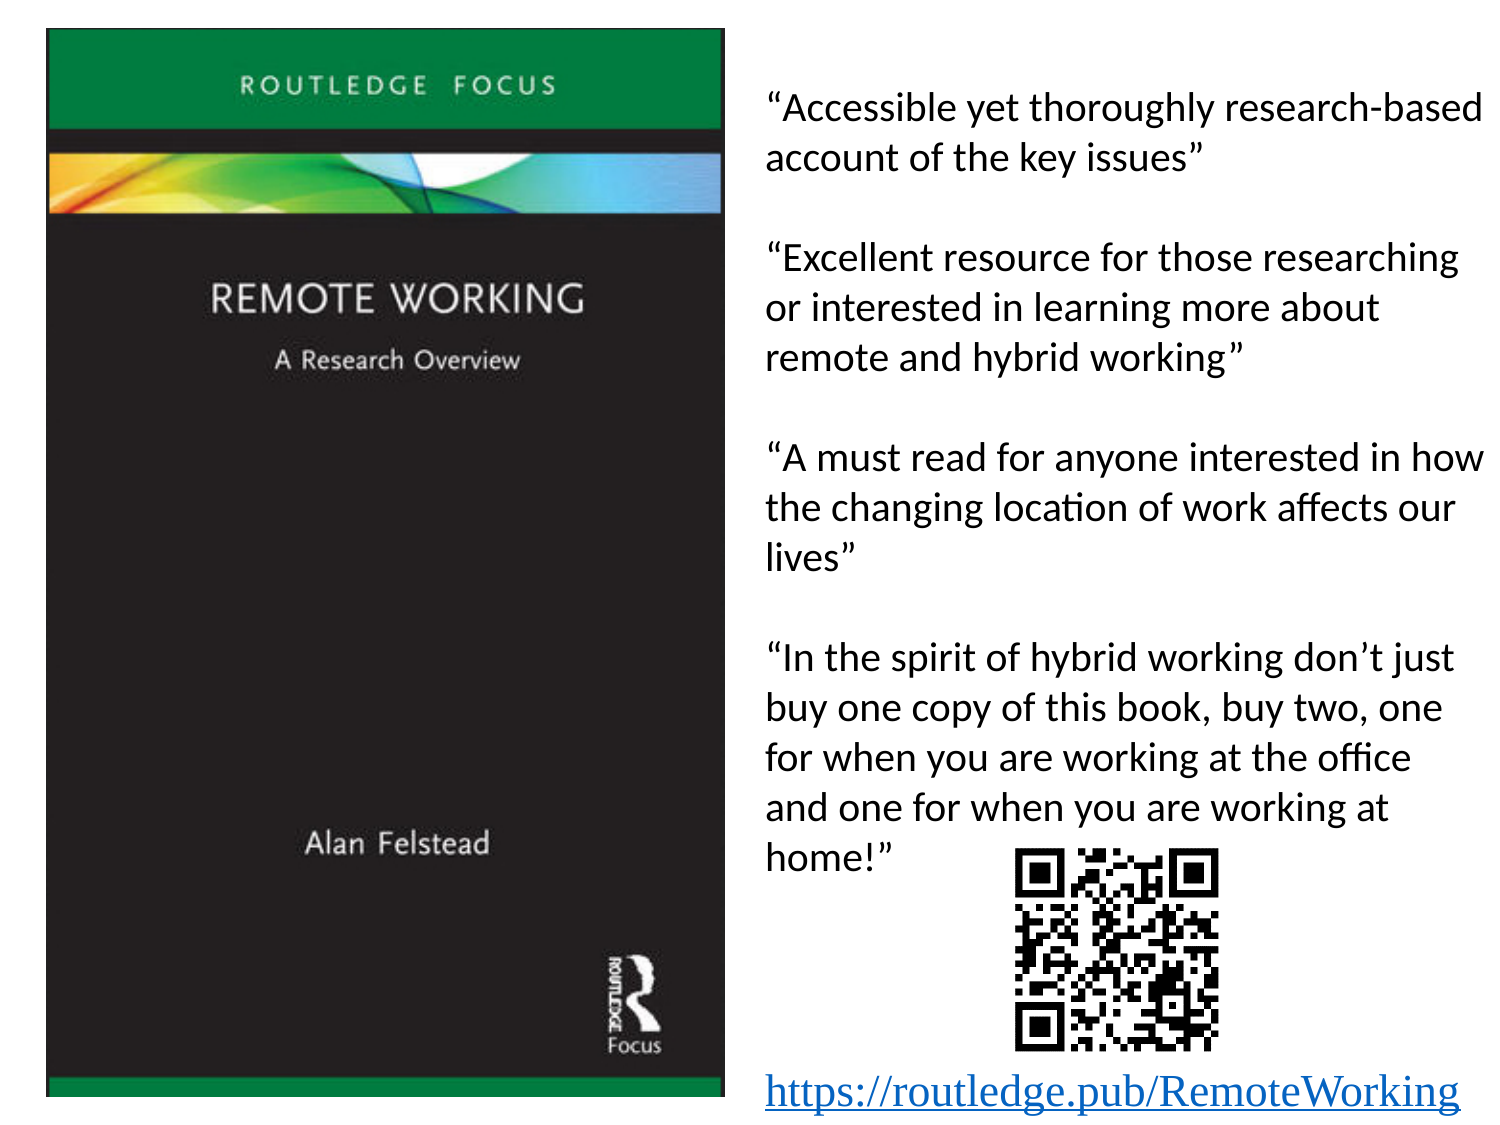

“Accessible yet thoroughly research-based account of the key issues”
“Excellent resource for those researching or interested in learning more about remote and hybrid working”
“A must read for anyone interested in how the changing location of work affects our lives”
“In the spirit of hybrid working don’t just buy one copy of this book, buy two, one for when you are working at the office and one for when you are working at home!”
https://routledge.pub/RemoteWorking